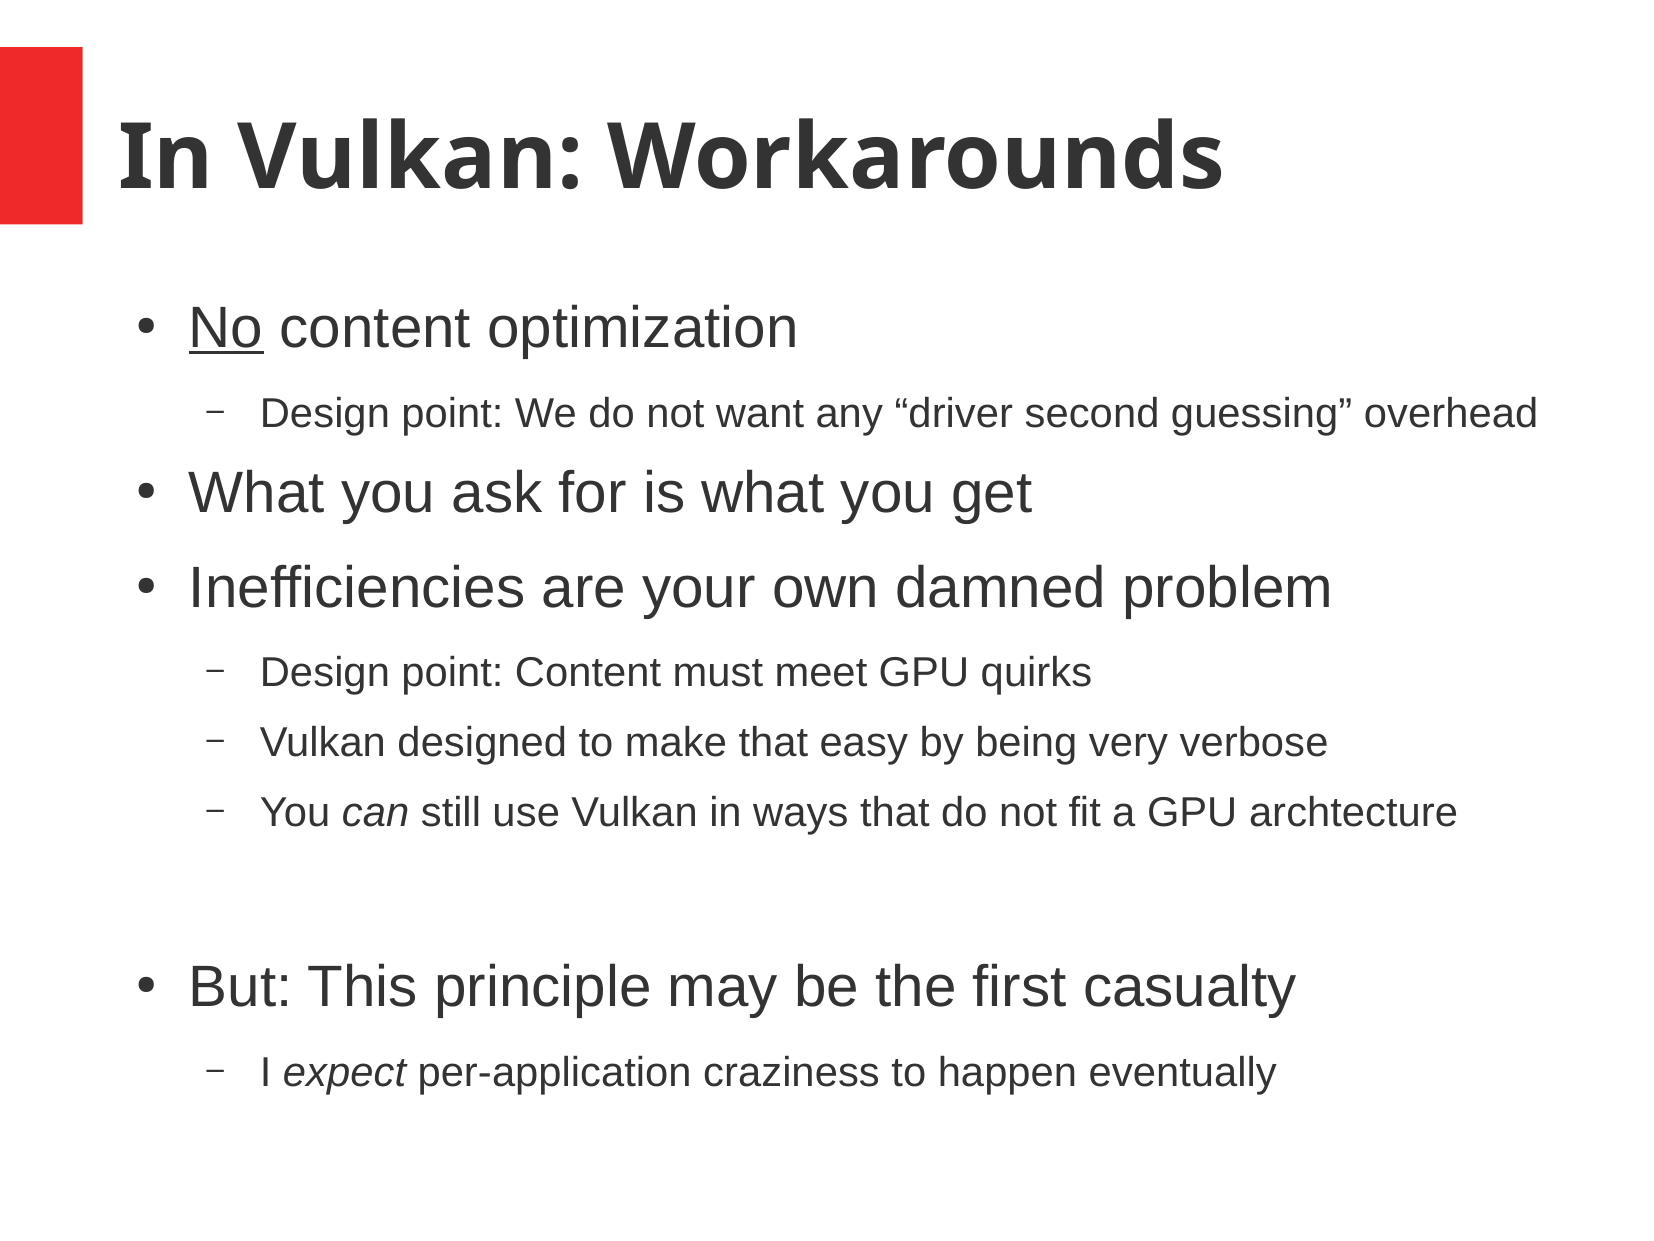

# In Vulkan: Workarounds
No content optimization
Design point: We do not want any “driver second guessing” overhead
What you ask for is what you get
Inefficiencies are your own damned problem
Design point: Content must meet GPU quirks
Vulkan designed to make that easy by being very verbose
You can still use Vulkan in ways that do not fit a GPU archtecture
But: This principle may be the first casualty
I expect per-application craziness to happen eventually